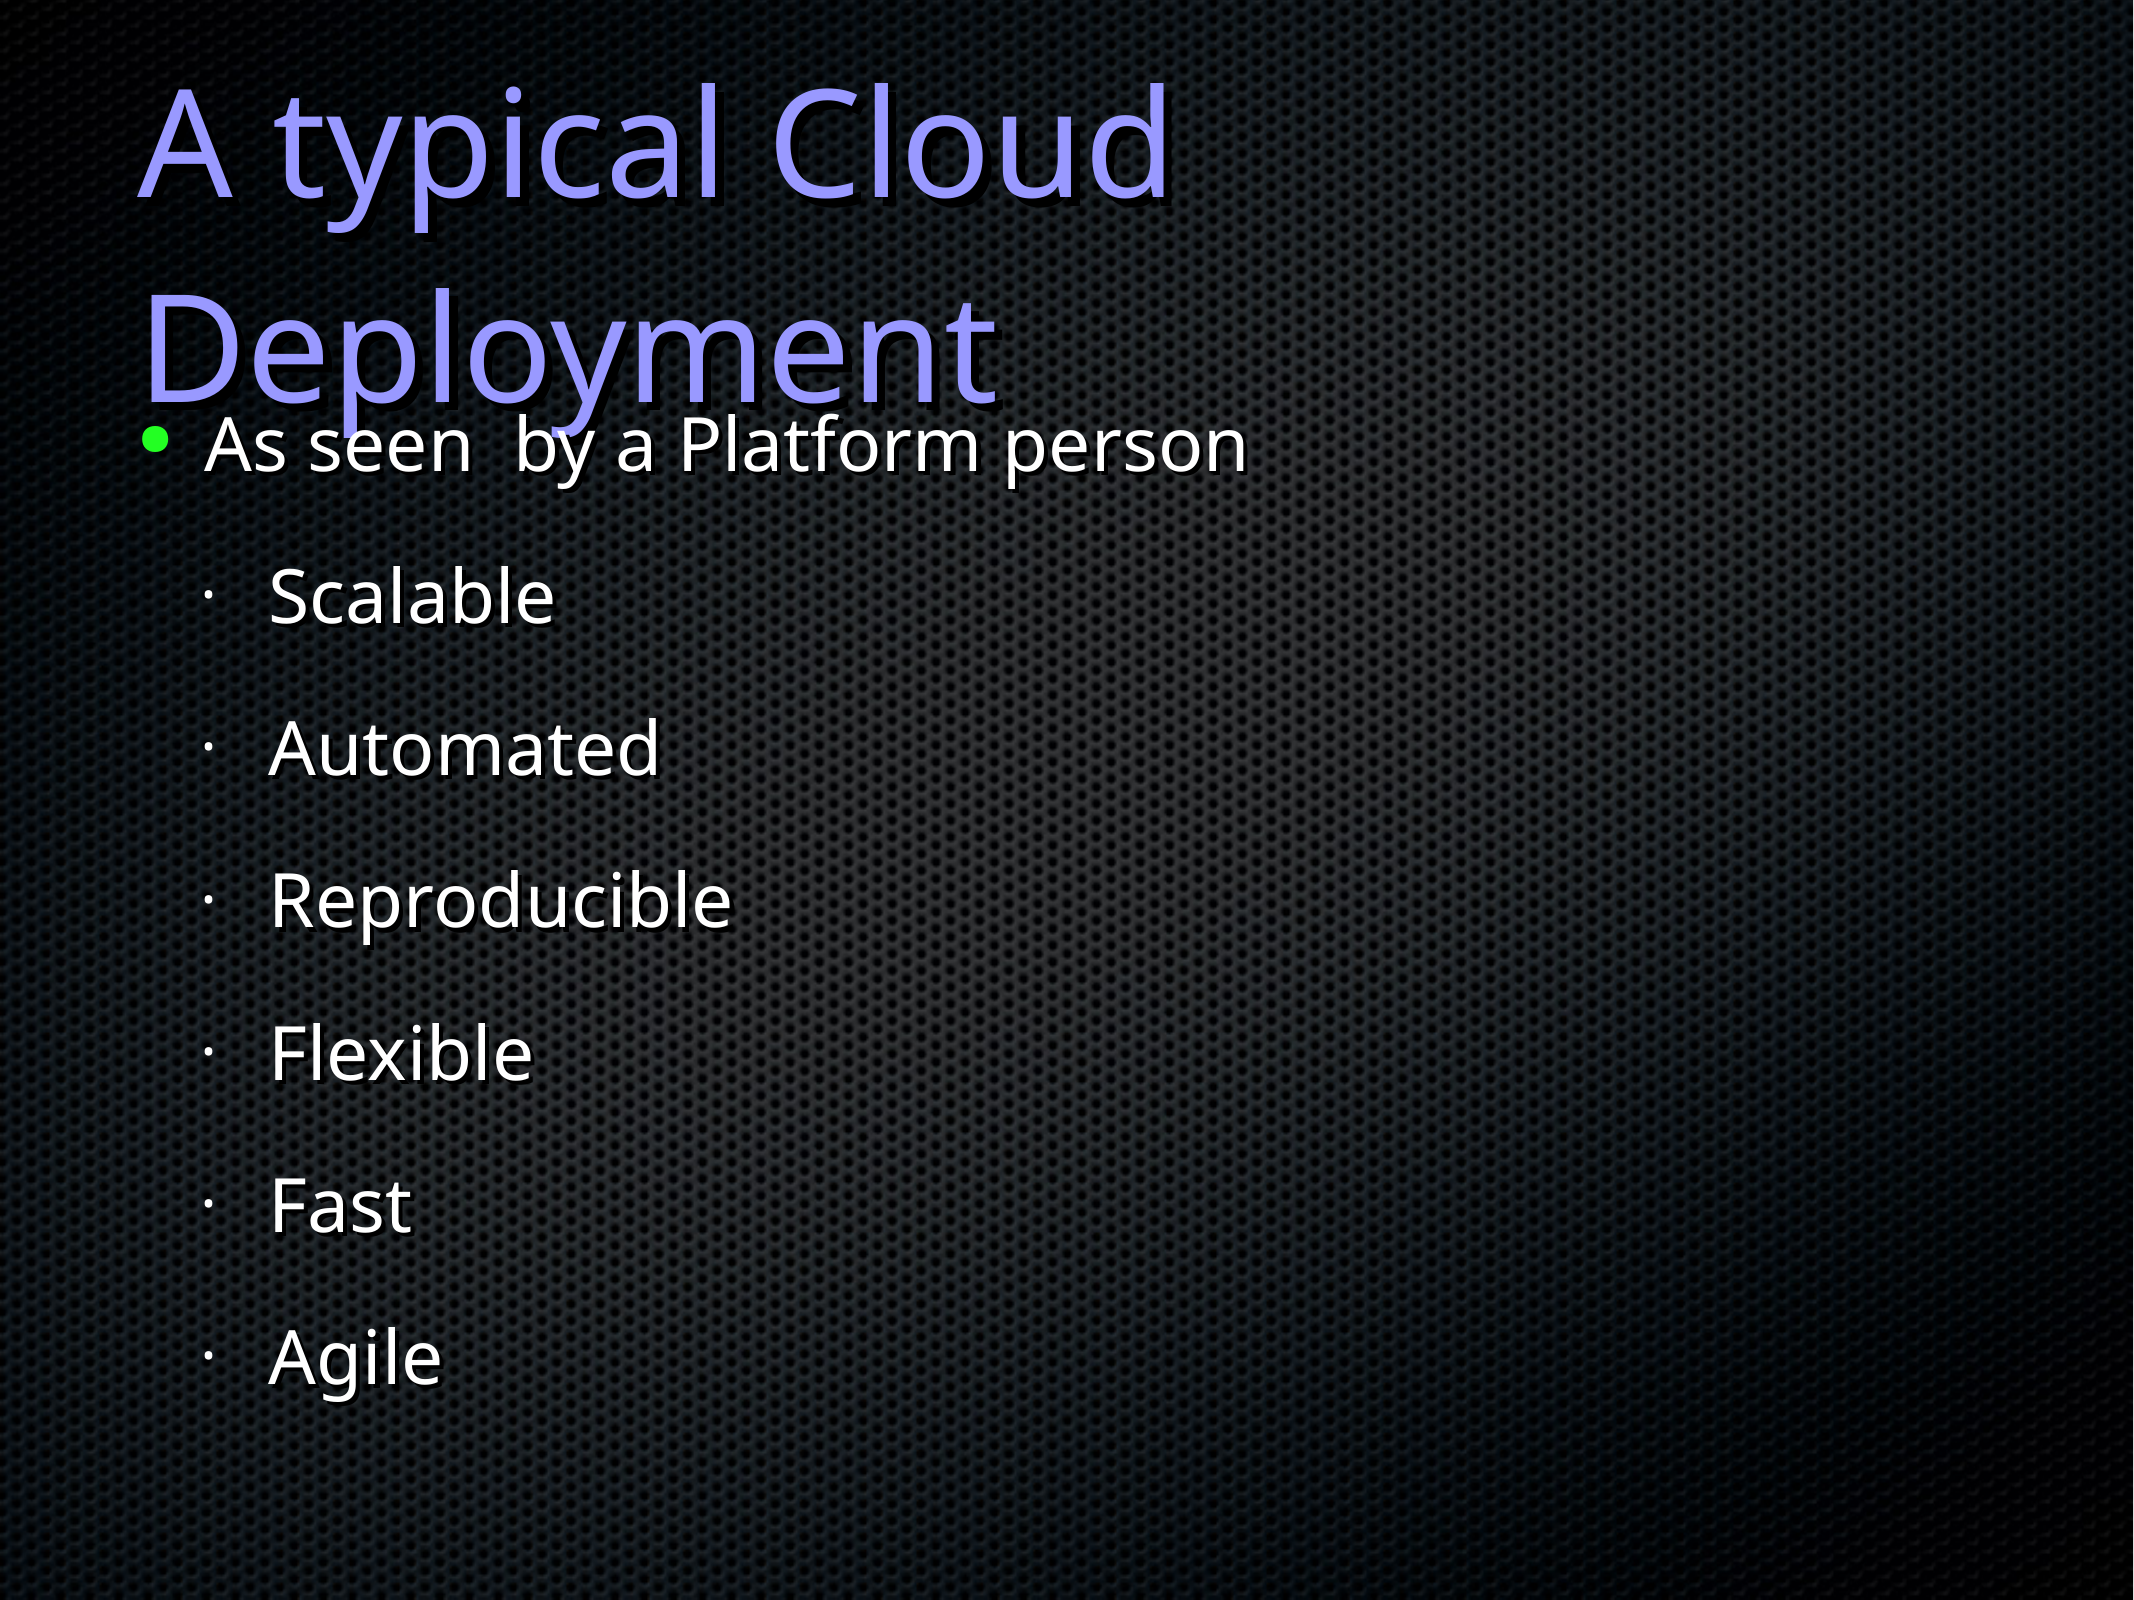

# A typical Cloud Deployment
As seen by a Platform person
Scalable
Automated
Reproducible
Flexible
Fast
Agile